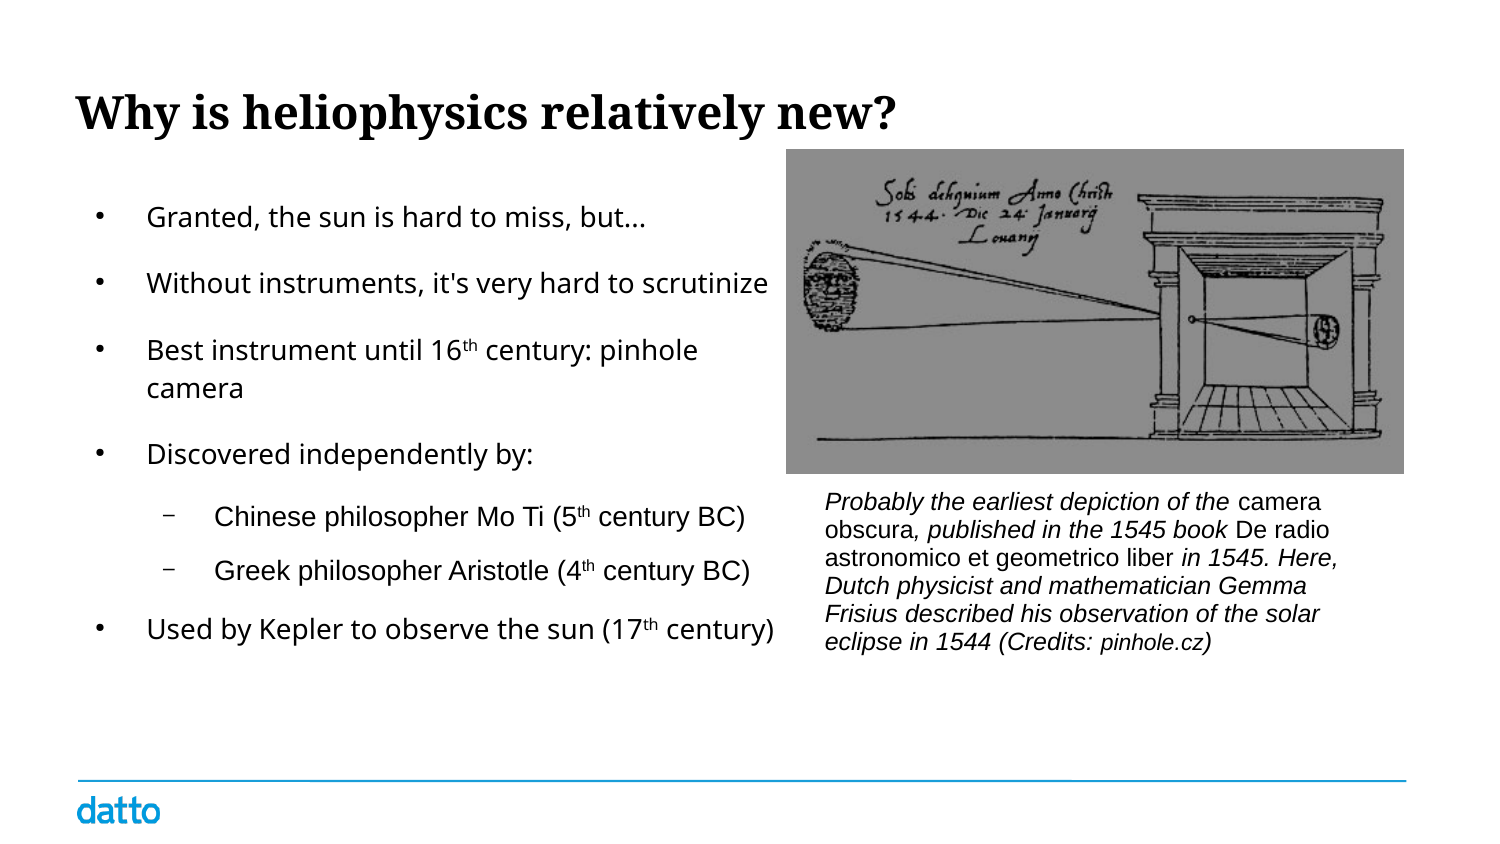

# Why is heliophysics relatively new?
Granted, the sun is hard to miss, but...
Without instruments, it's very hard to scrutinize
Best instrument until 16th century: pinhole camera
Discovered independently by:
Chinese philosopher Mo Ti (5th century BC)
Greek philosopher Aristotle (4th century BC)
Used by Kepler to observe the sun (17th century)
Probably the earliest depiction of the camera obscura, published in the 1545 book De radio astronomico et geometrico liber in 1545. Here, Dutch physicist and mathematician Gemma Frisius described his observation of the solar eclipse in 1544 (Credits: pinhole.cz)